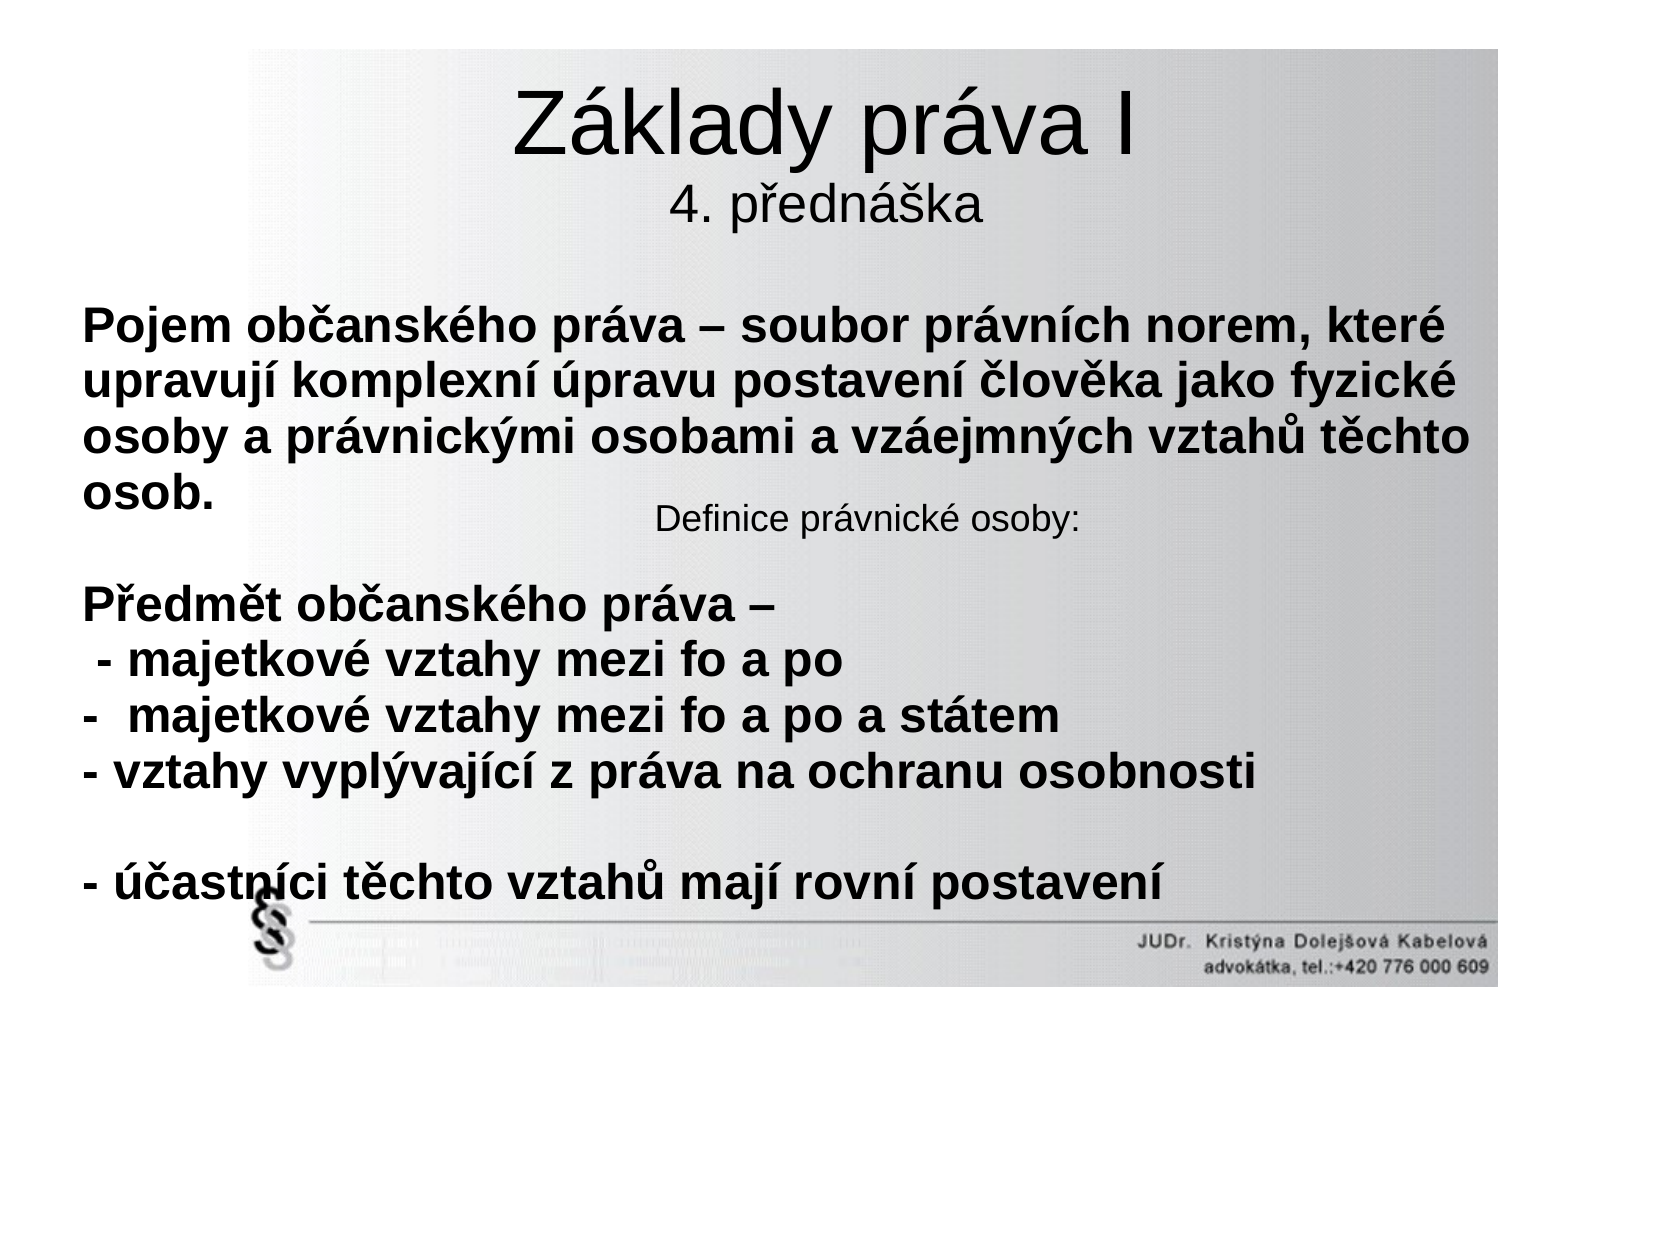

Pojem občanského práva – soubor právních norem, které upravují komplexní úpravu postavení člověka jako fyzické osoby a právnickými osobami a vzáejmných vztahů těchto osob.
Předmět občanského práva –
 - majetkové vztahy mezi fo a po
- majetkové vztahy mezi fo a po a státem
- vztahy vyplývající z práva na ochranu osobnosti
- účastníci těchto vztahů mají rovní postavení
# Základy práva I 4. přednáška